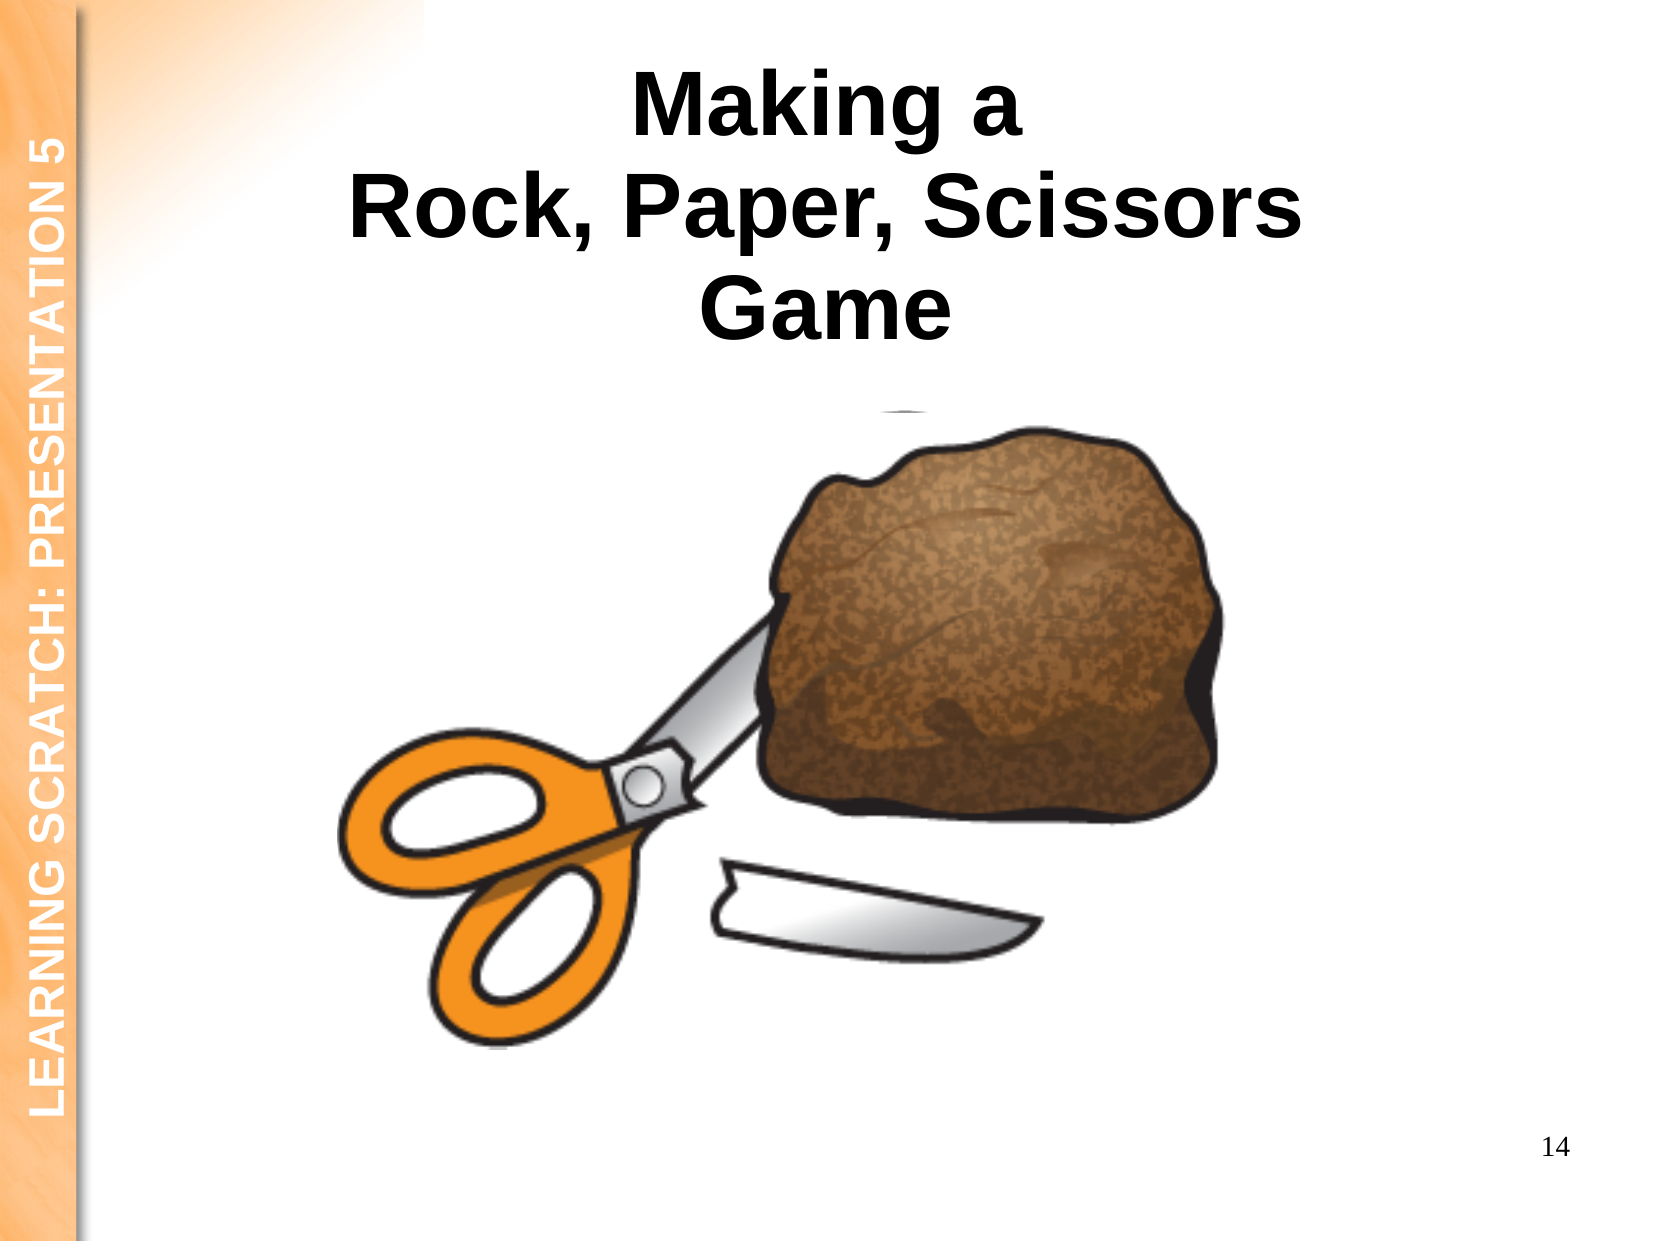

# Making a Rock, Paper, Scissors Game
14